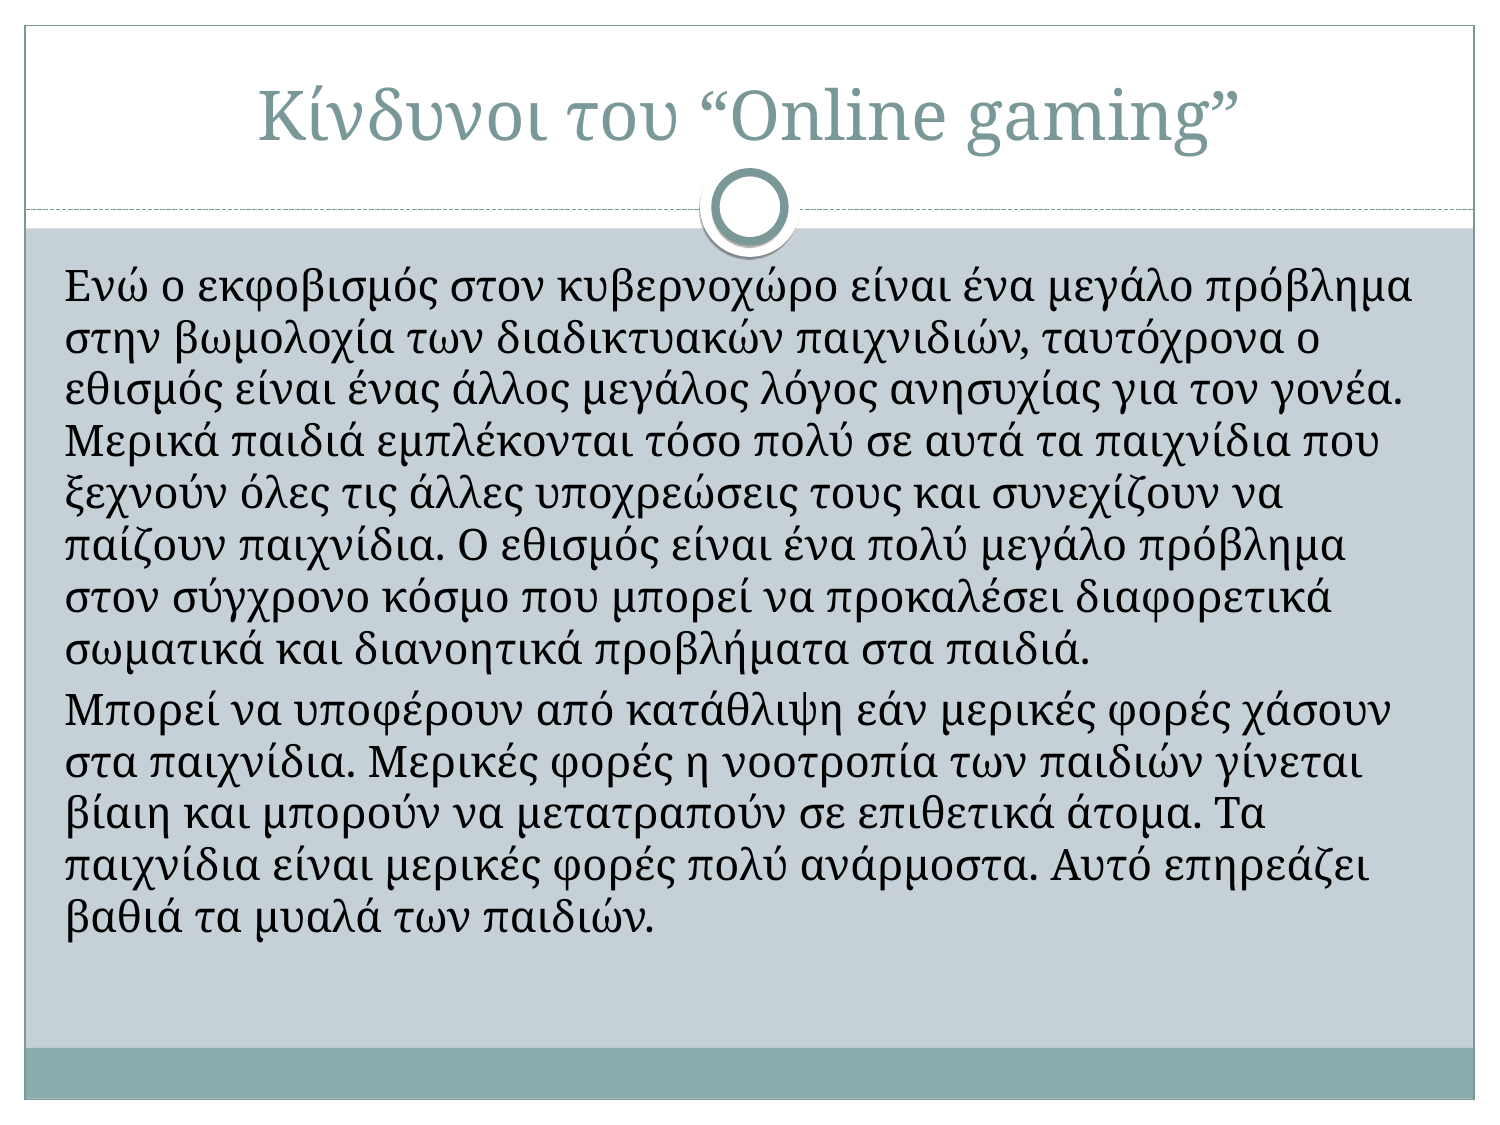

# Κίνδυνοι του “Online gaming”
Ενώ ο εκφοβισμός στον κυβερνοχώρο είναι ένα μεγάλο πρόβλημα στην βωμολοχία των διαδικτυακών παιχνιδιών, ταυτόχρονα ο εθισμός είναι ένας άλλος μεγάλος λόγος ανησυχίας για τον γονέα. Μερικά παιδιά εμπλέκονται τόσο πολύ σε αυτά τα παιχνίδια που ξεχνούν όλες τις άλλες υποχρεώσεις τους και συνεχίζουν να παίζουν παιχνίδια. Ο εθισμός είναι ένα πολύ μεγάλο πρόβλημα στον σύγχρονο κόσμο που μπορεί να προκαλέσει διαφορετικά σωματικά και διανοητικά προβλήματα στα παιδιά.
Μπορεί να υποφέρουν από κατάθλιψη εάν μερικές φορές χάσουν στα παιχνίδια. Μερικές φορές η νοοτροπία των παιδιών γίνεται βίαιη και μπορούν να μετατραπούν σε επιθετικά άτομα. Τα παιχνίδια είναι μερικές φορές πολύ ανάρμοστα. Αυτό επηρεάζει βαθιά τα μυαλά των παιδιών.